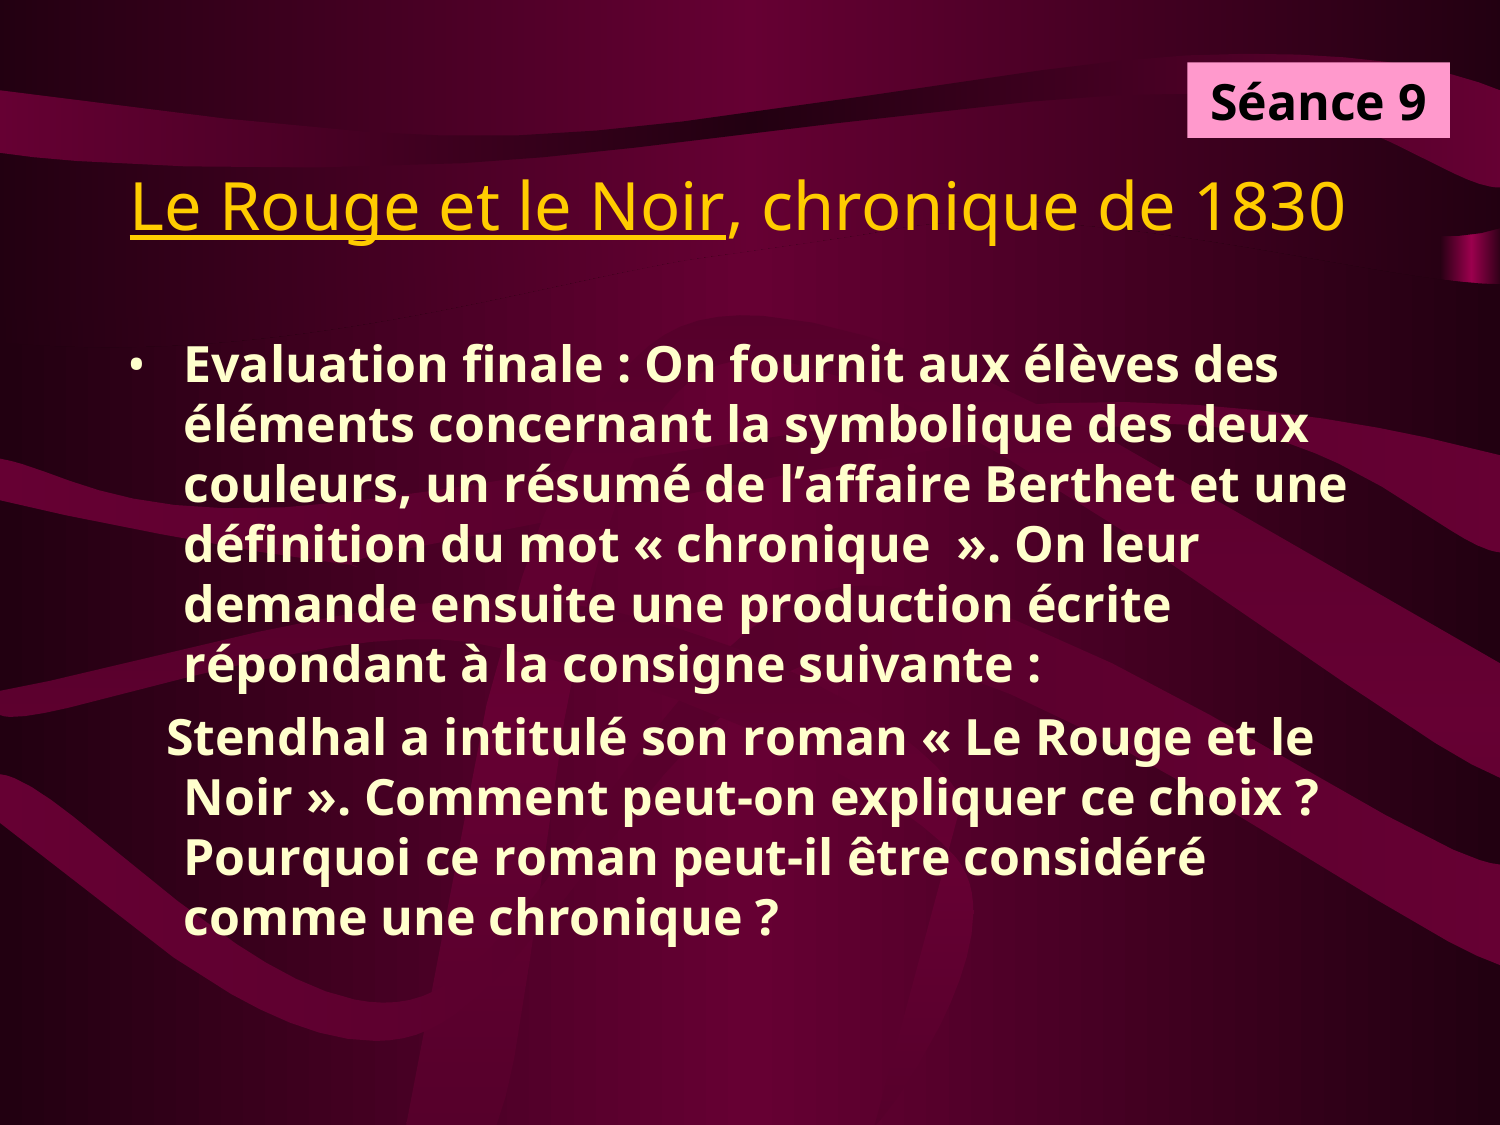

Séance 9
# Le Rouge et le Noir, chronique de 1830
Evaluation finale : On fournit aux élèves des éléments concernant la symbolique des deux couleurs, un résumé de l’affaire Berthet et une définition du mot « chronique  ». On leur demande ensuite une production écrite répondant à la consigne suivante :
 Stendhal a intitulé son roman « Le Rouge et le Noir ». Comment peut-on expliquer ce choix ? Pourquoi ce roman peut-il être considéré comme une chronique ?